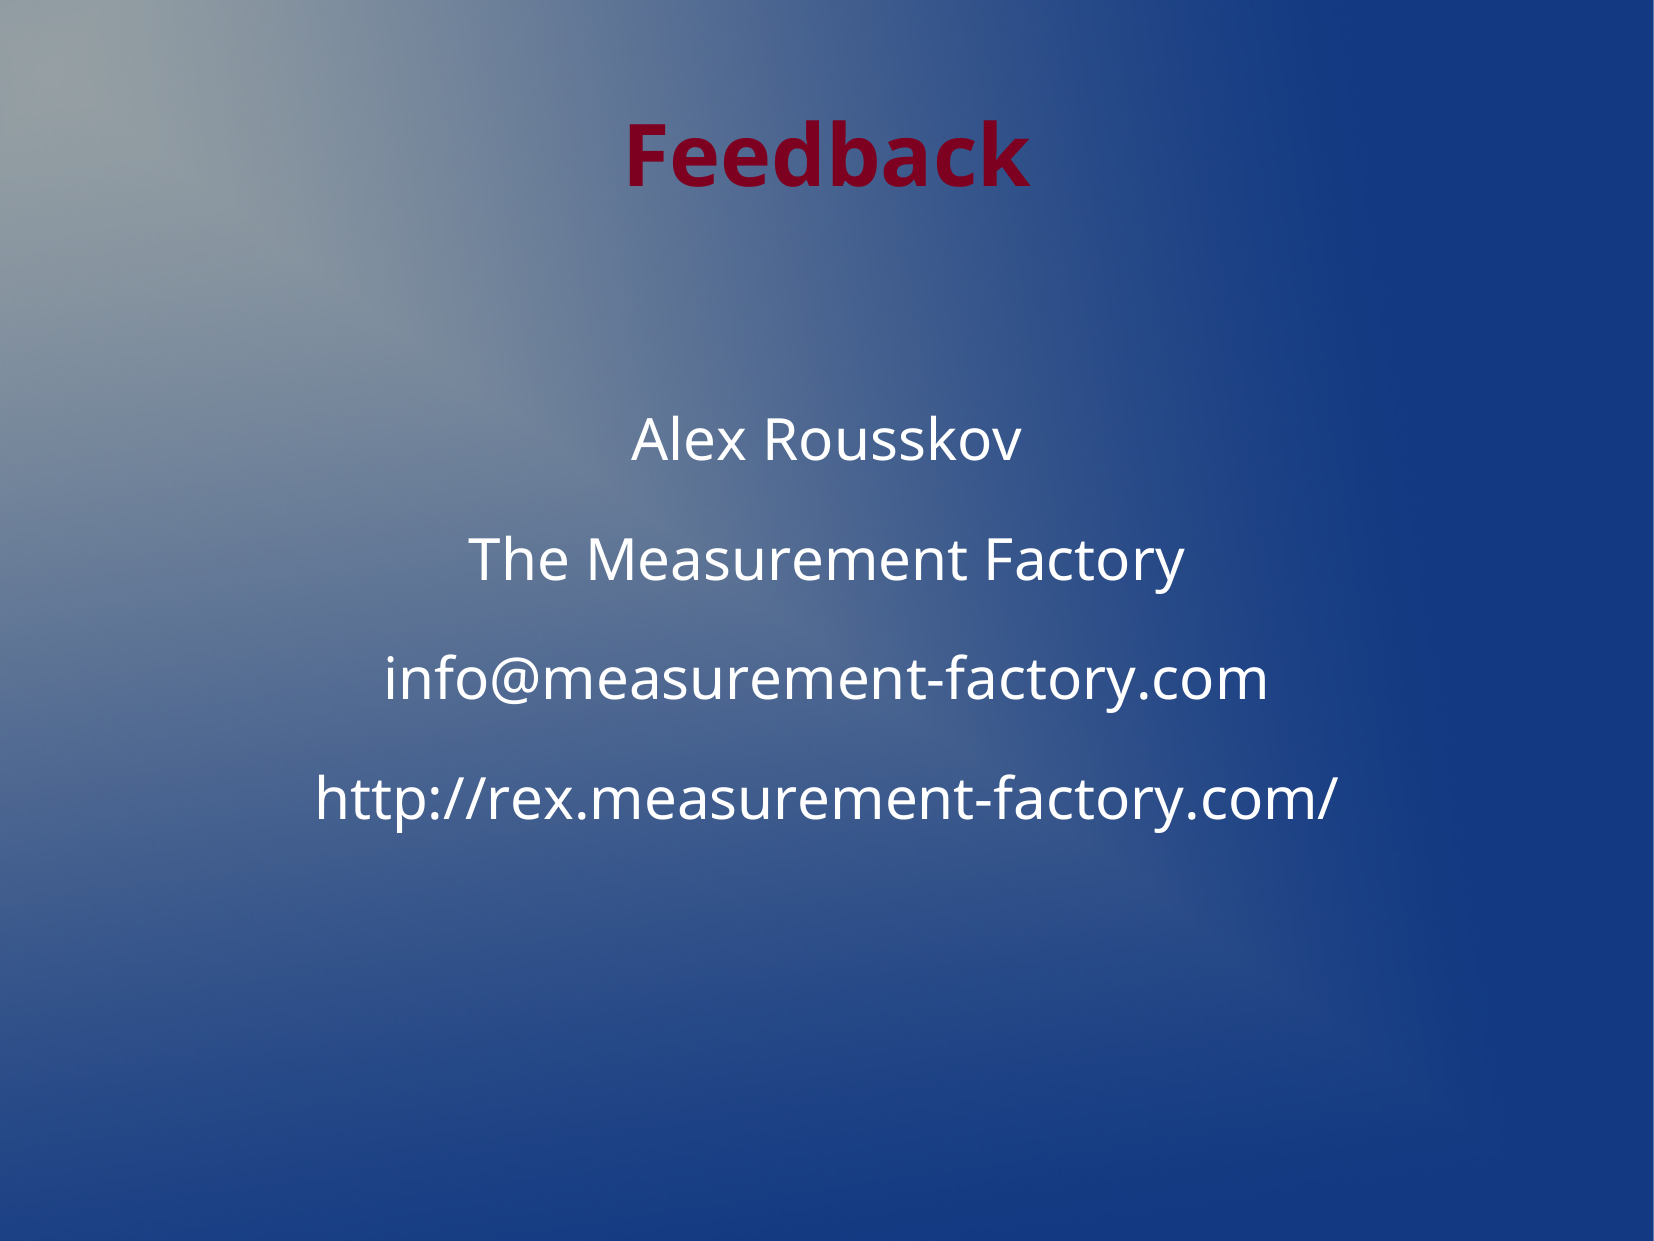

# Feedback
Alex Rousskov
The Measurement Factory
info@measurement-factory.com
http://rex.measurement-factory.com/